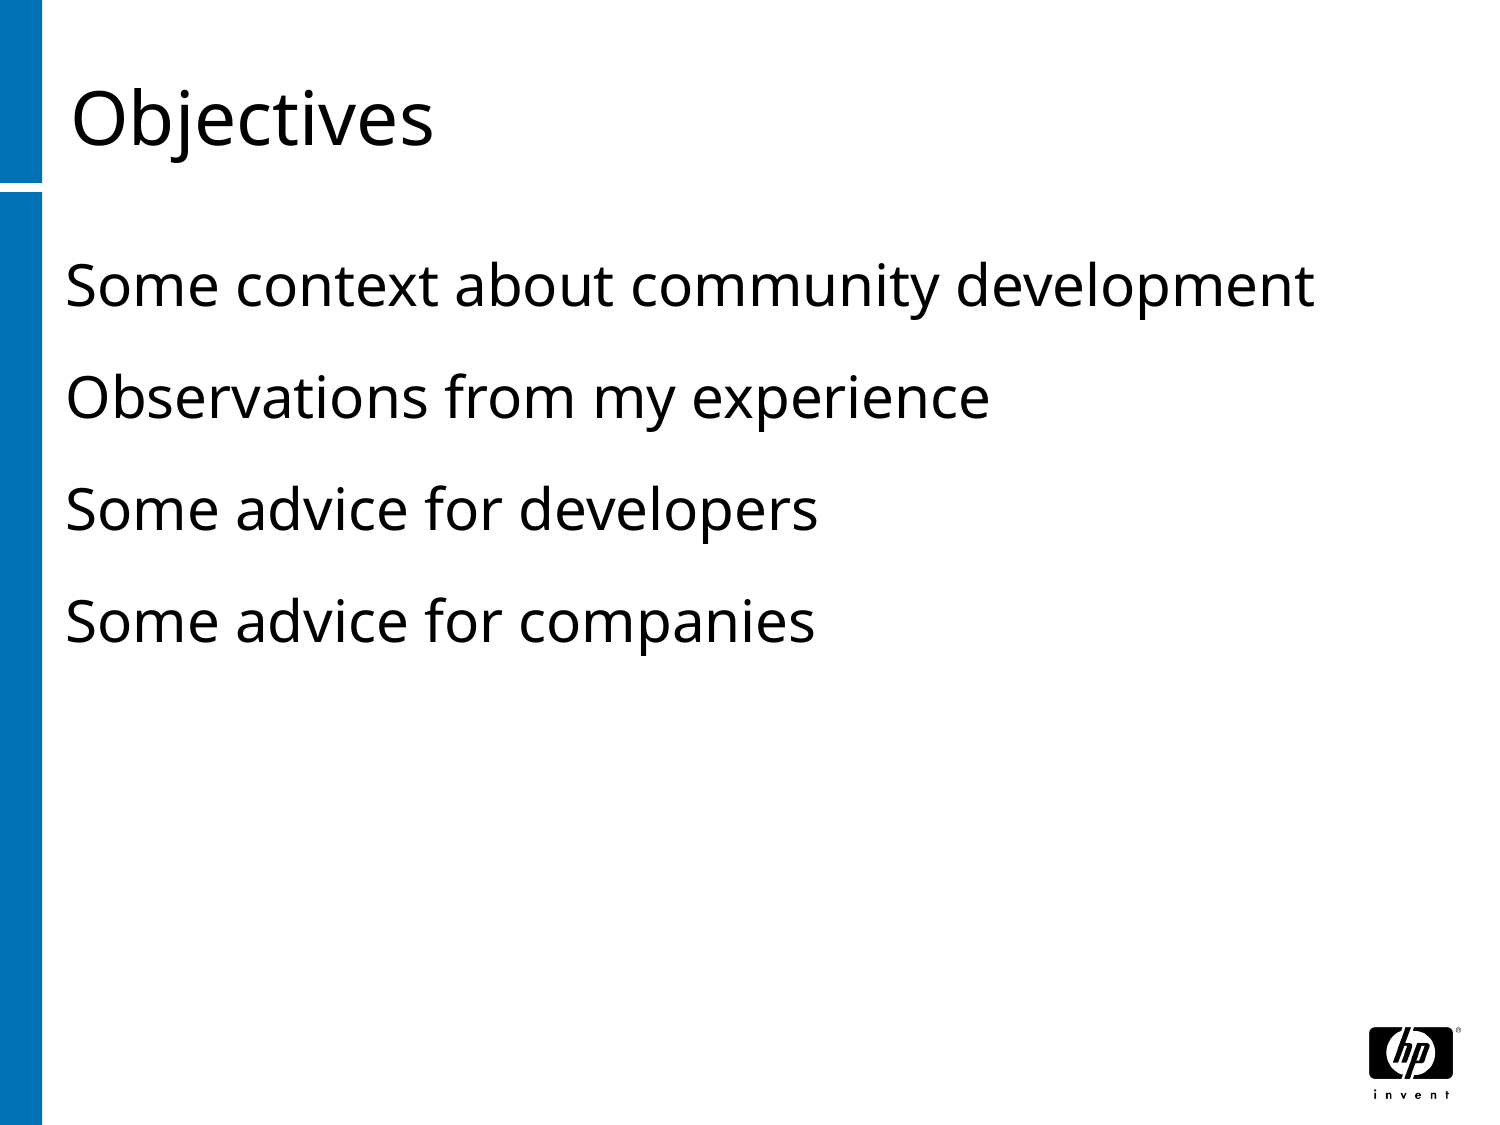

# Objectives
Some context about community development
Observations from my experience
Some advice for developers
Some advice for companies